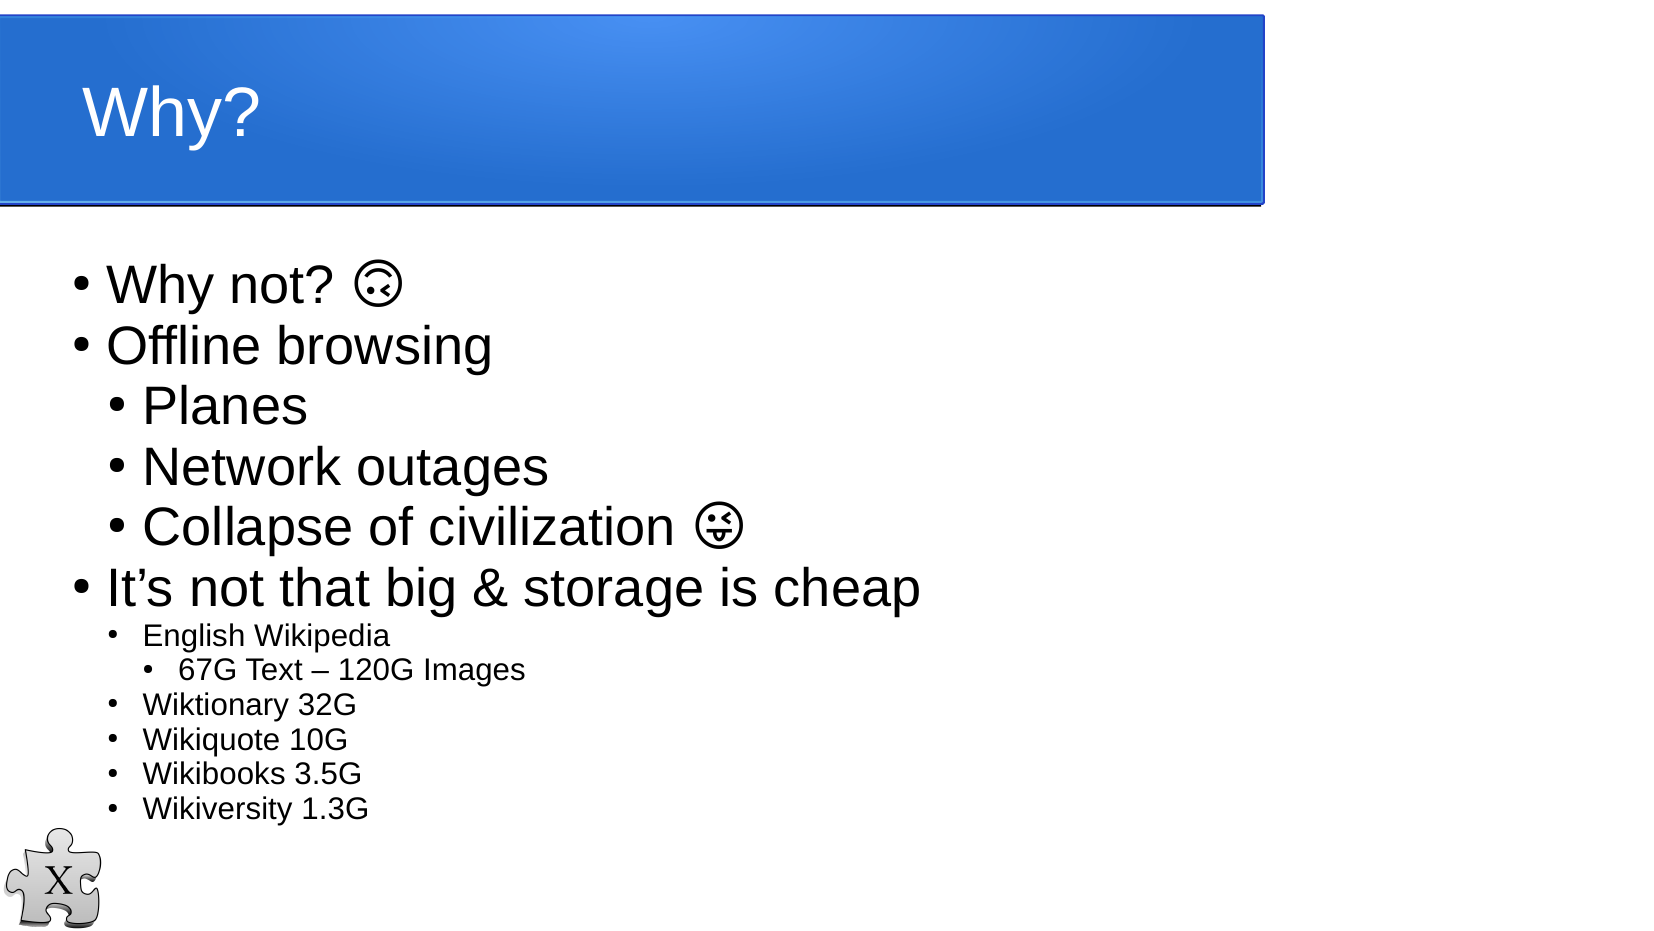

# Why?
 Why not? 🙃
 Offline browsing
Planes
Network outages
Collapse of civilization 😜
 It’s not that big & storage is cheap
English Wikipedia
67G Text – 120G Images
Wiktionary 32G
Wikiquote 10G
Wikibooks 3.5G
Wikiversity 1.3G